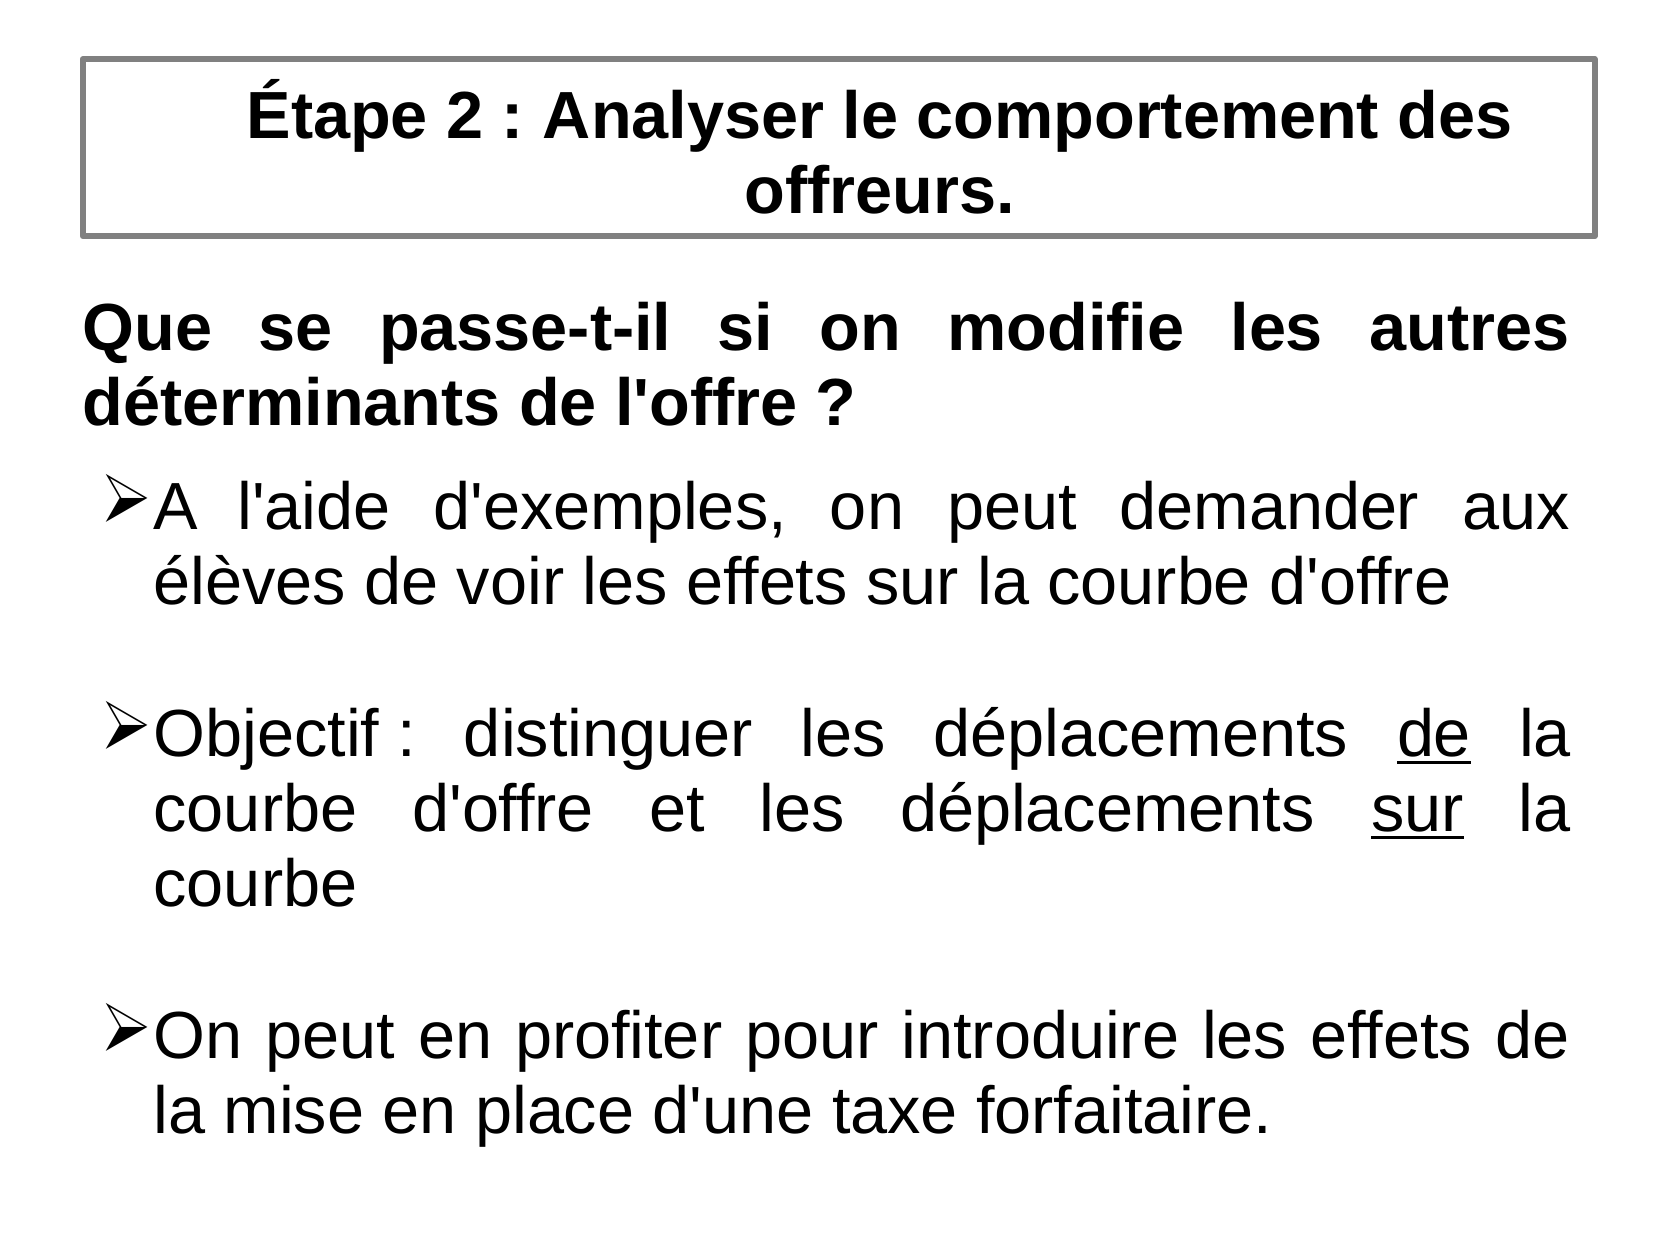

# Étape 2 : Analyser le comportement des offreurs.
Que se passe-t-il si on modifie les autres déterminants de l'offre ?
A l'aide d'exemples, on peut demander aux élèves de voir les effets sur la courbe d'offre
Objectif : distinguer les déplacements de la courbe d'offre et les déplacements sur la courbe
On peut en profiter pour introduire les effets de la mise en place d'une taxe forfaitaire.